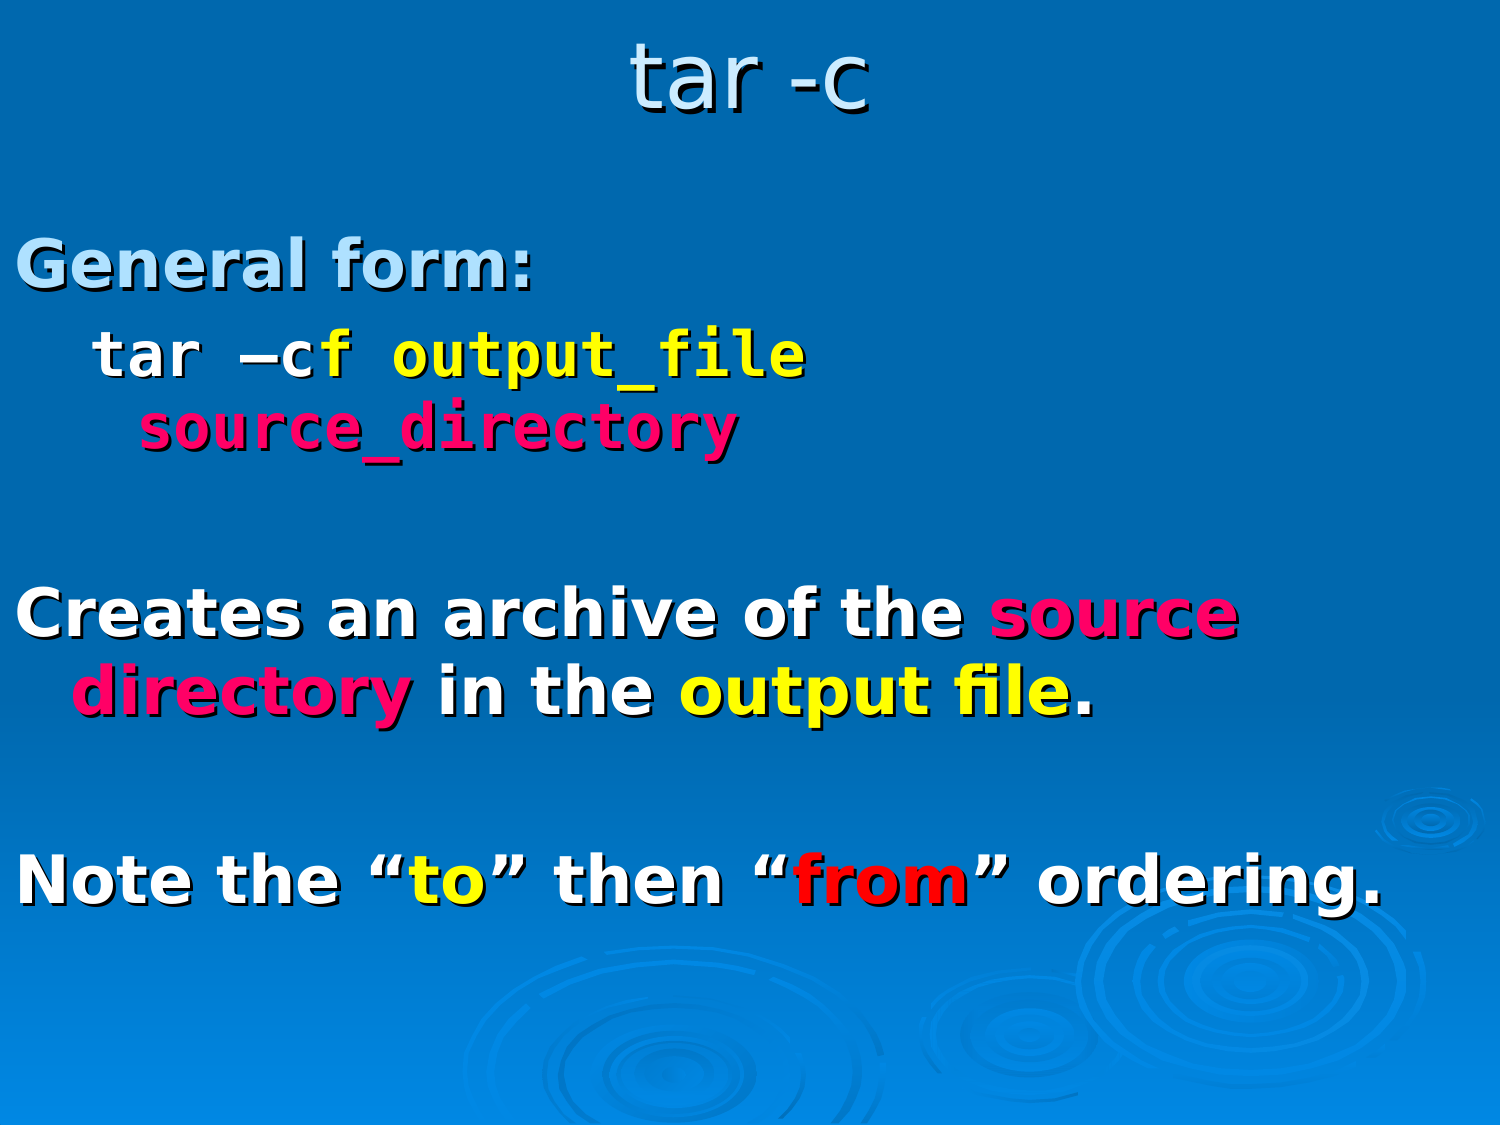

# tar -c
General form:
tar –cf output_file source_directory
Creates an archive of the source directory in the output file.
Note the “to” then “from” ordering.